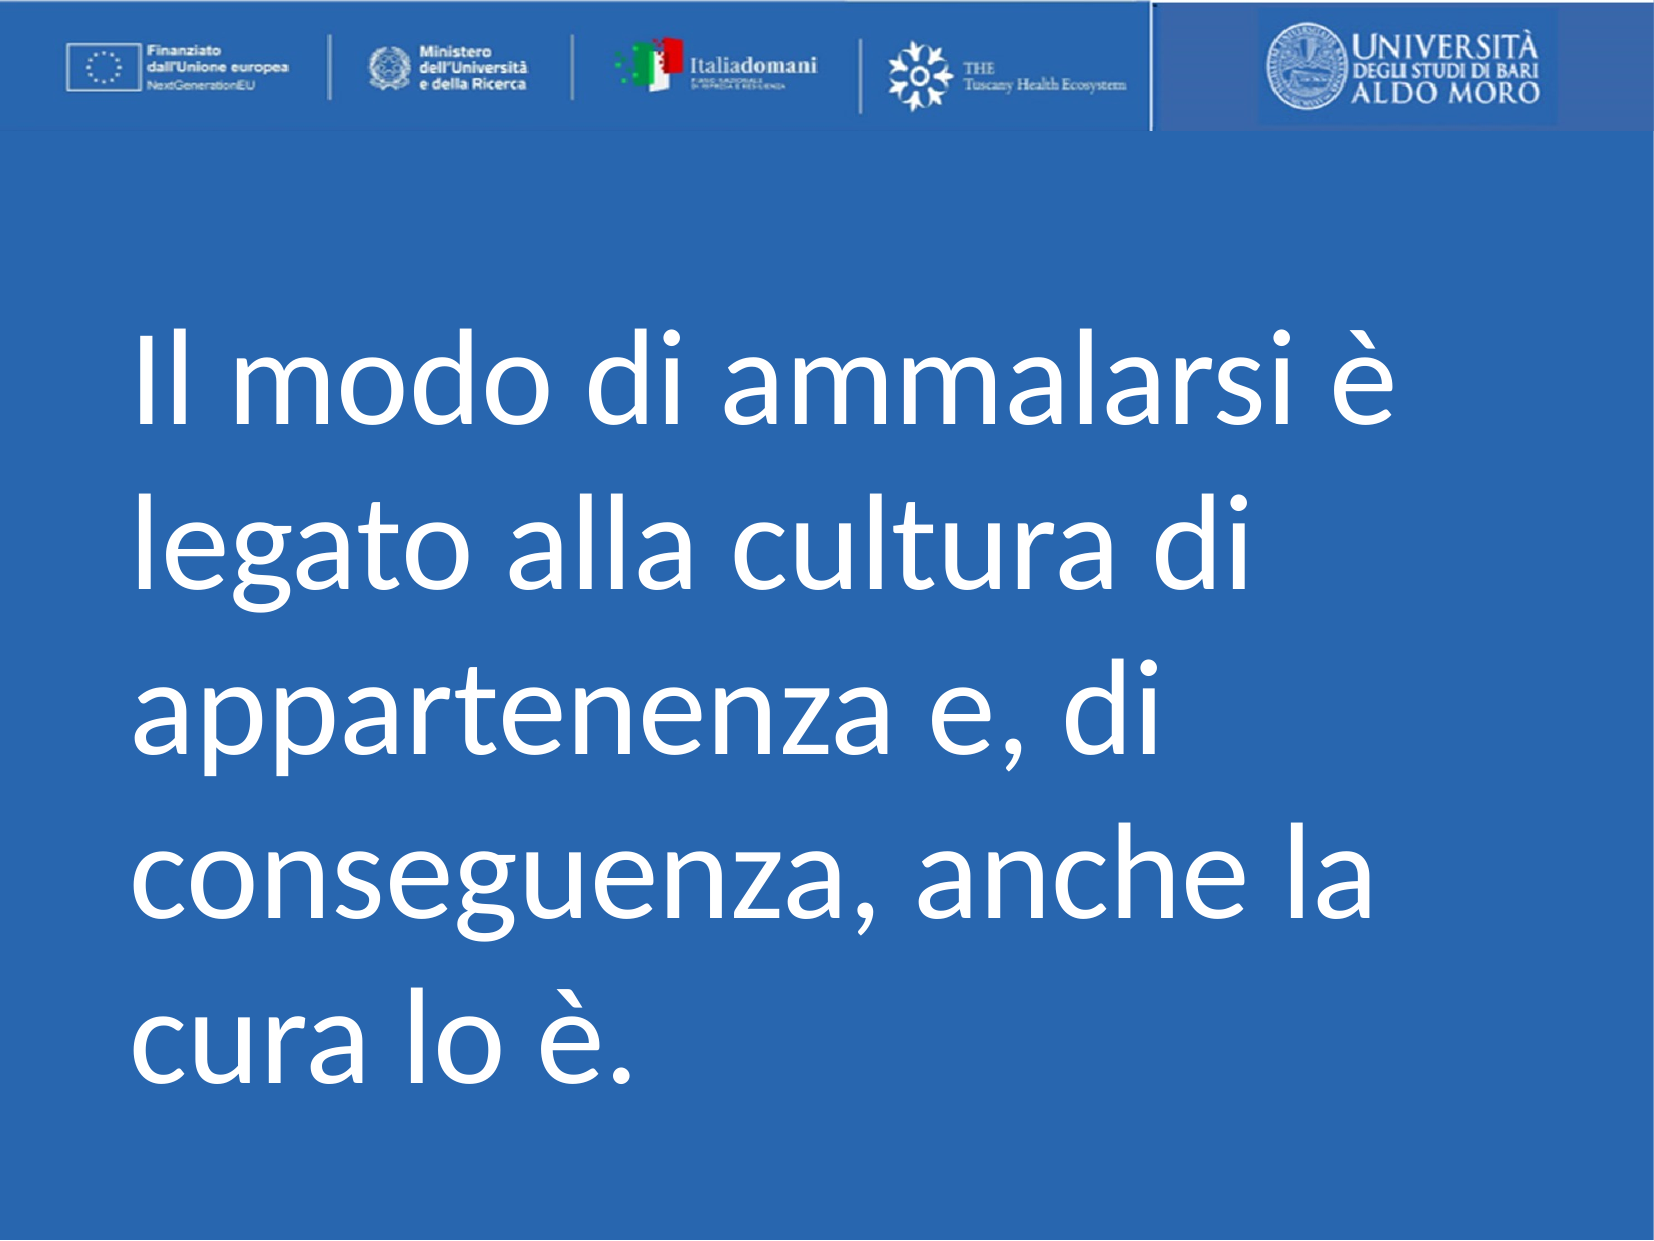

# Il modo di ammalarsi è legato alla cultura di appartenenza e, di conseguenza, anche la cura lo è.